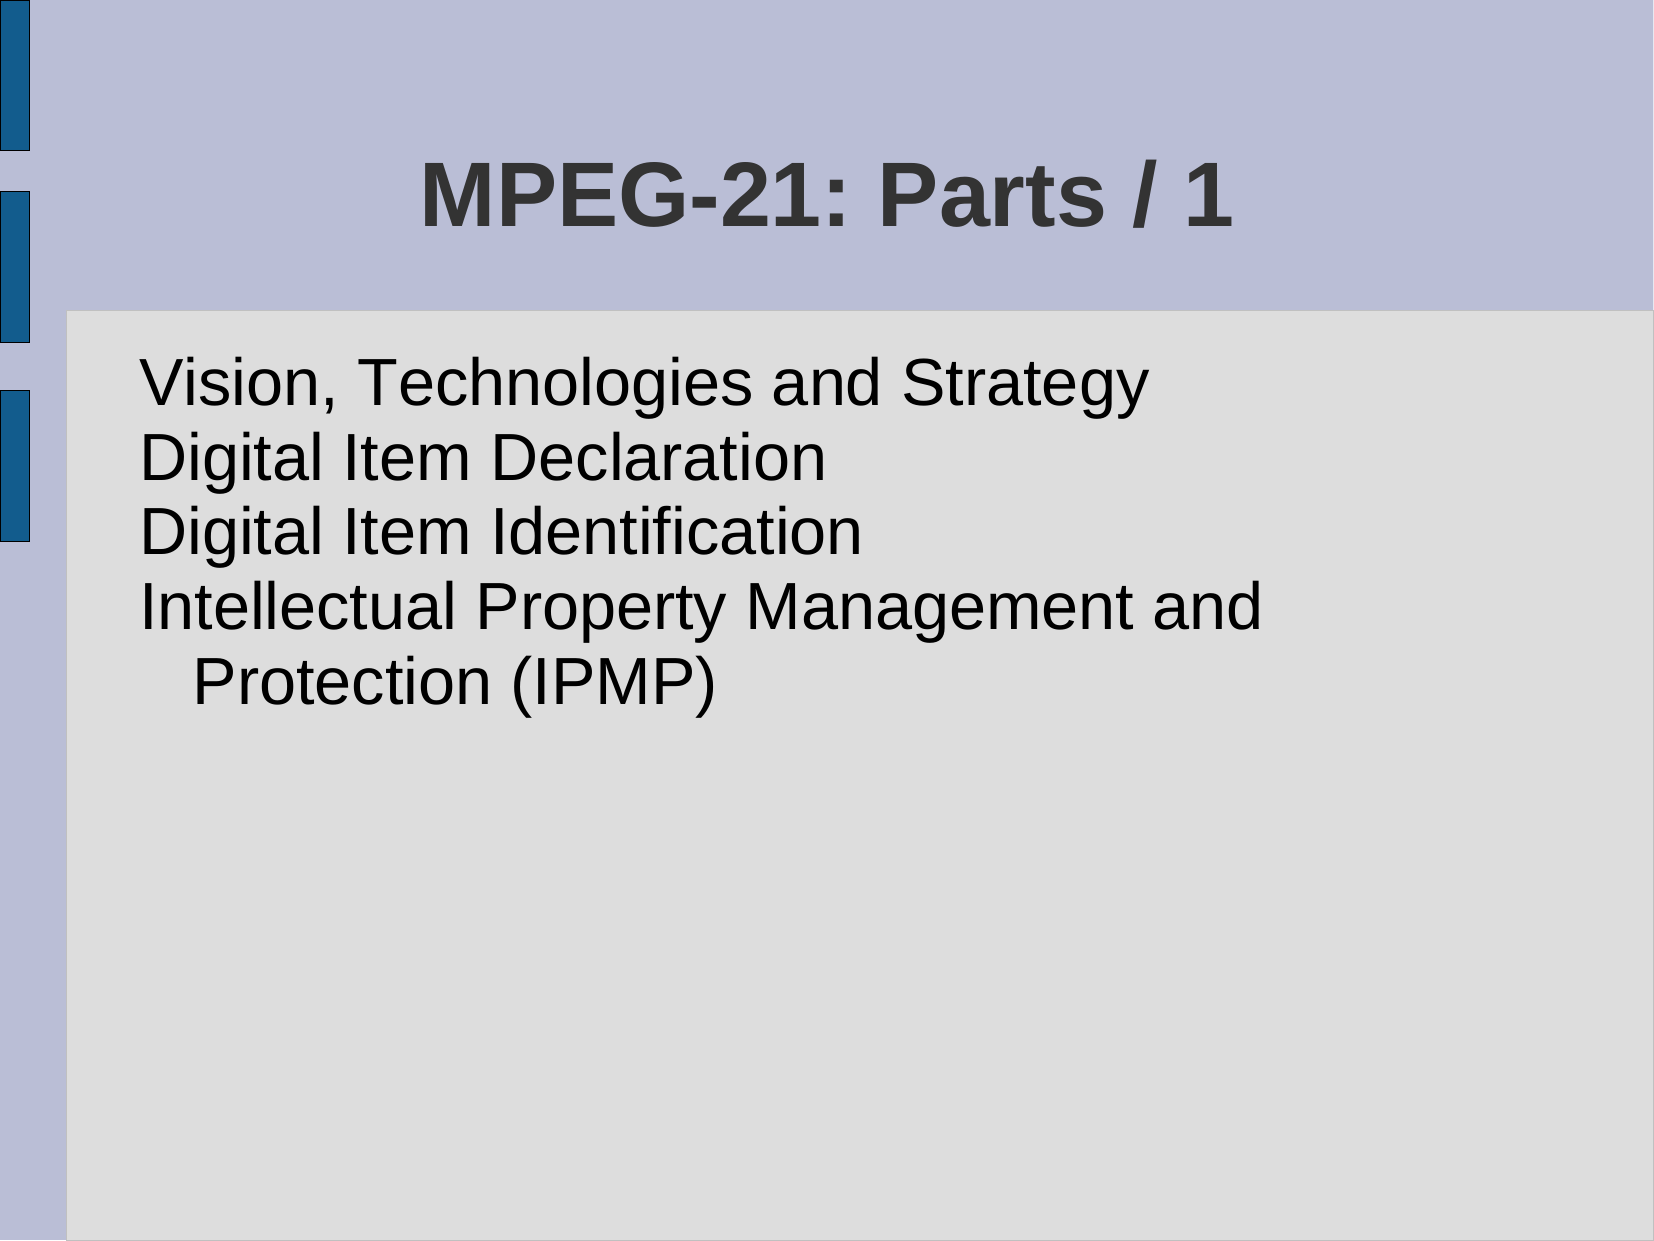

# MPEG-21: Parts / 1
Vision, Technologies and Strategy
Digital Item Declaration
Digital Item Identification
Intellectual Property Management and Protection (IPMP)